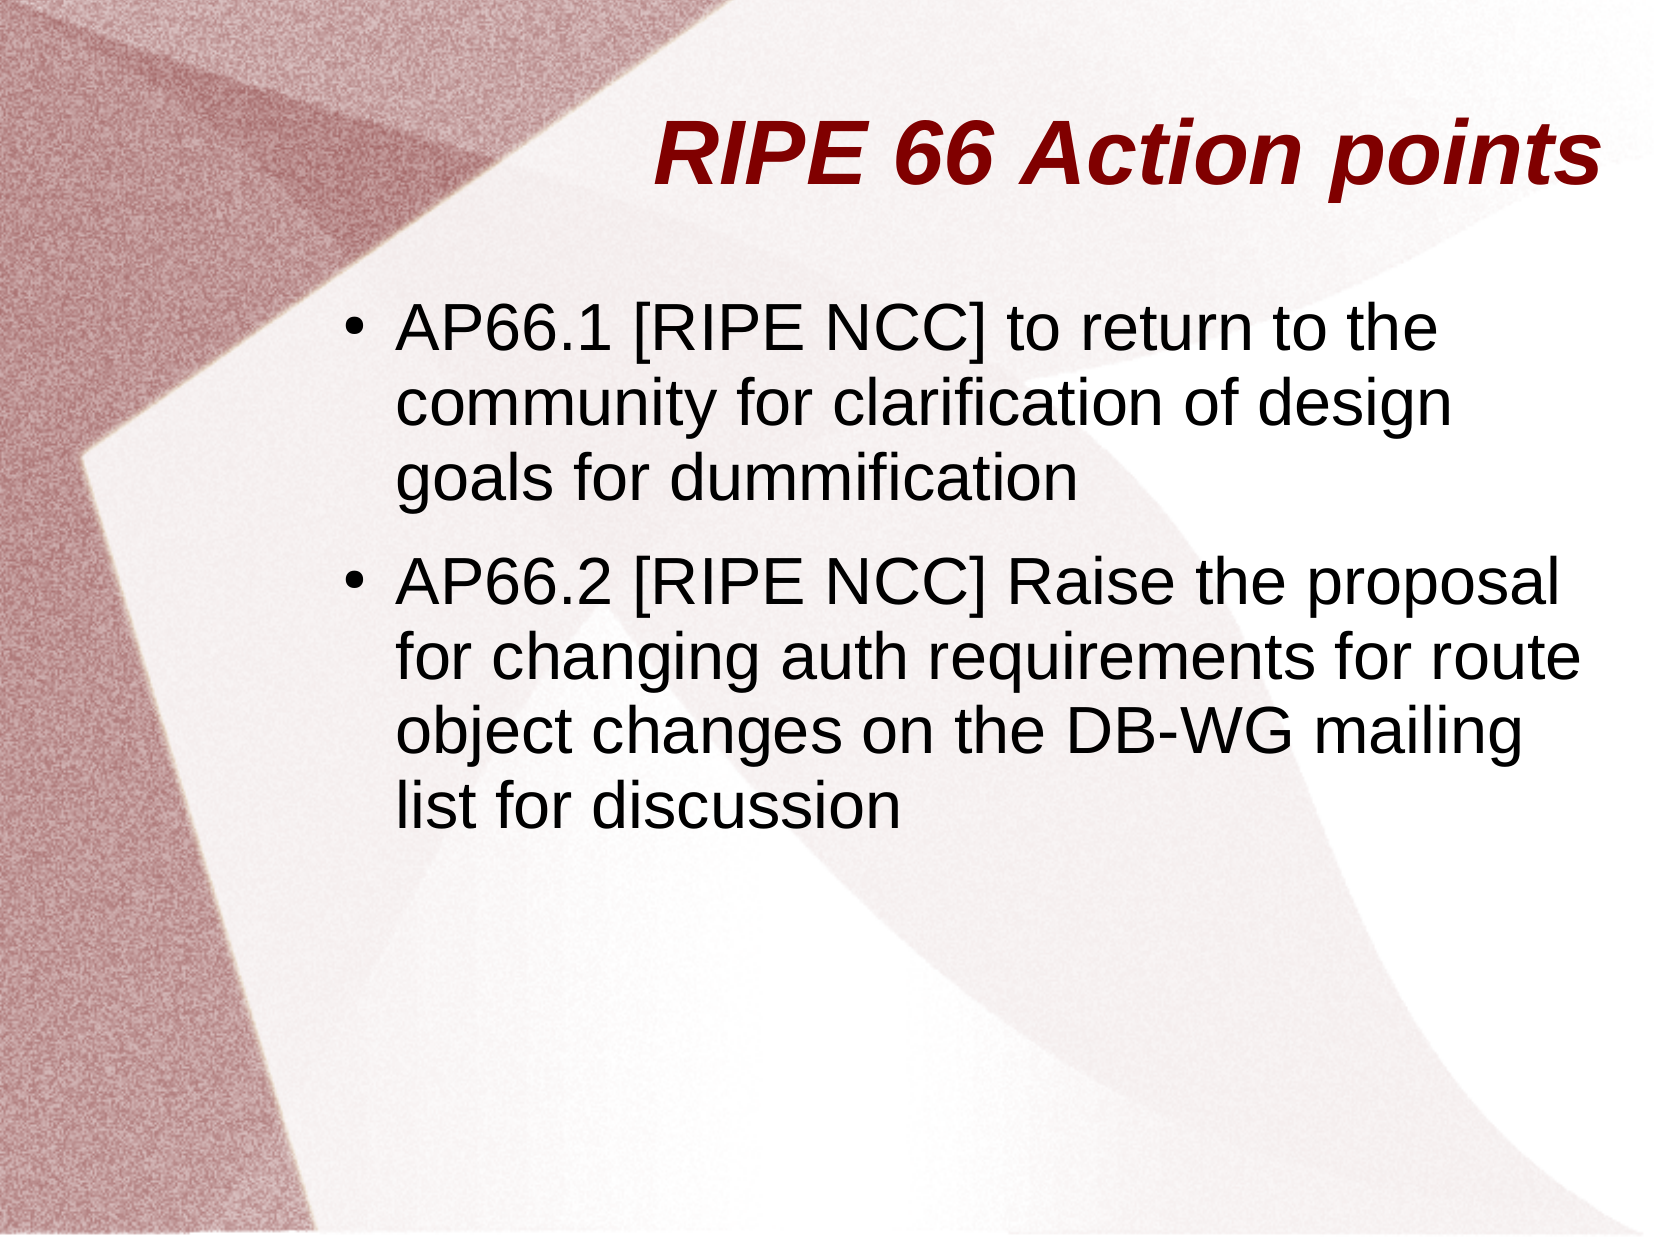

# RIPE 66 Action points
AP66.1 [RIPE NCC] to return to the community for clarification of design goals for dummification
AP66.2 [RIPE NCC] Raise the proposal for changing auth requirements for route object changes on the DB-WG mailing list for discussion